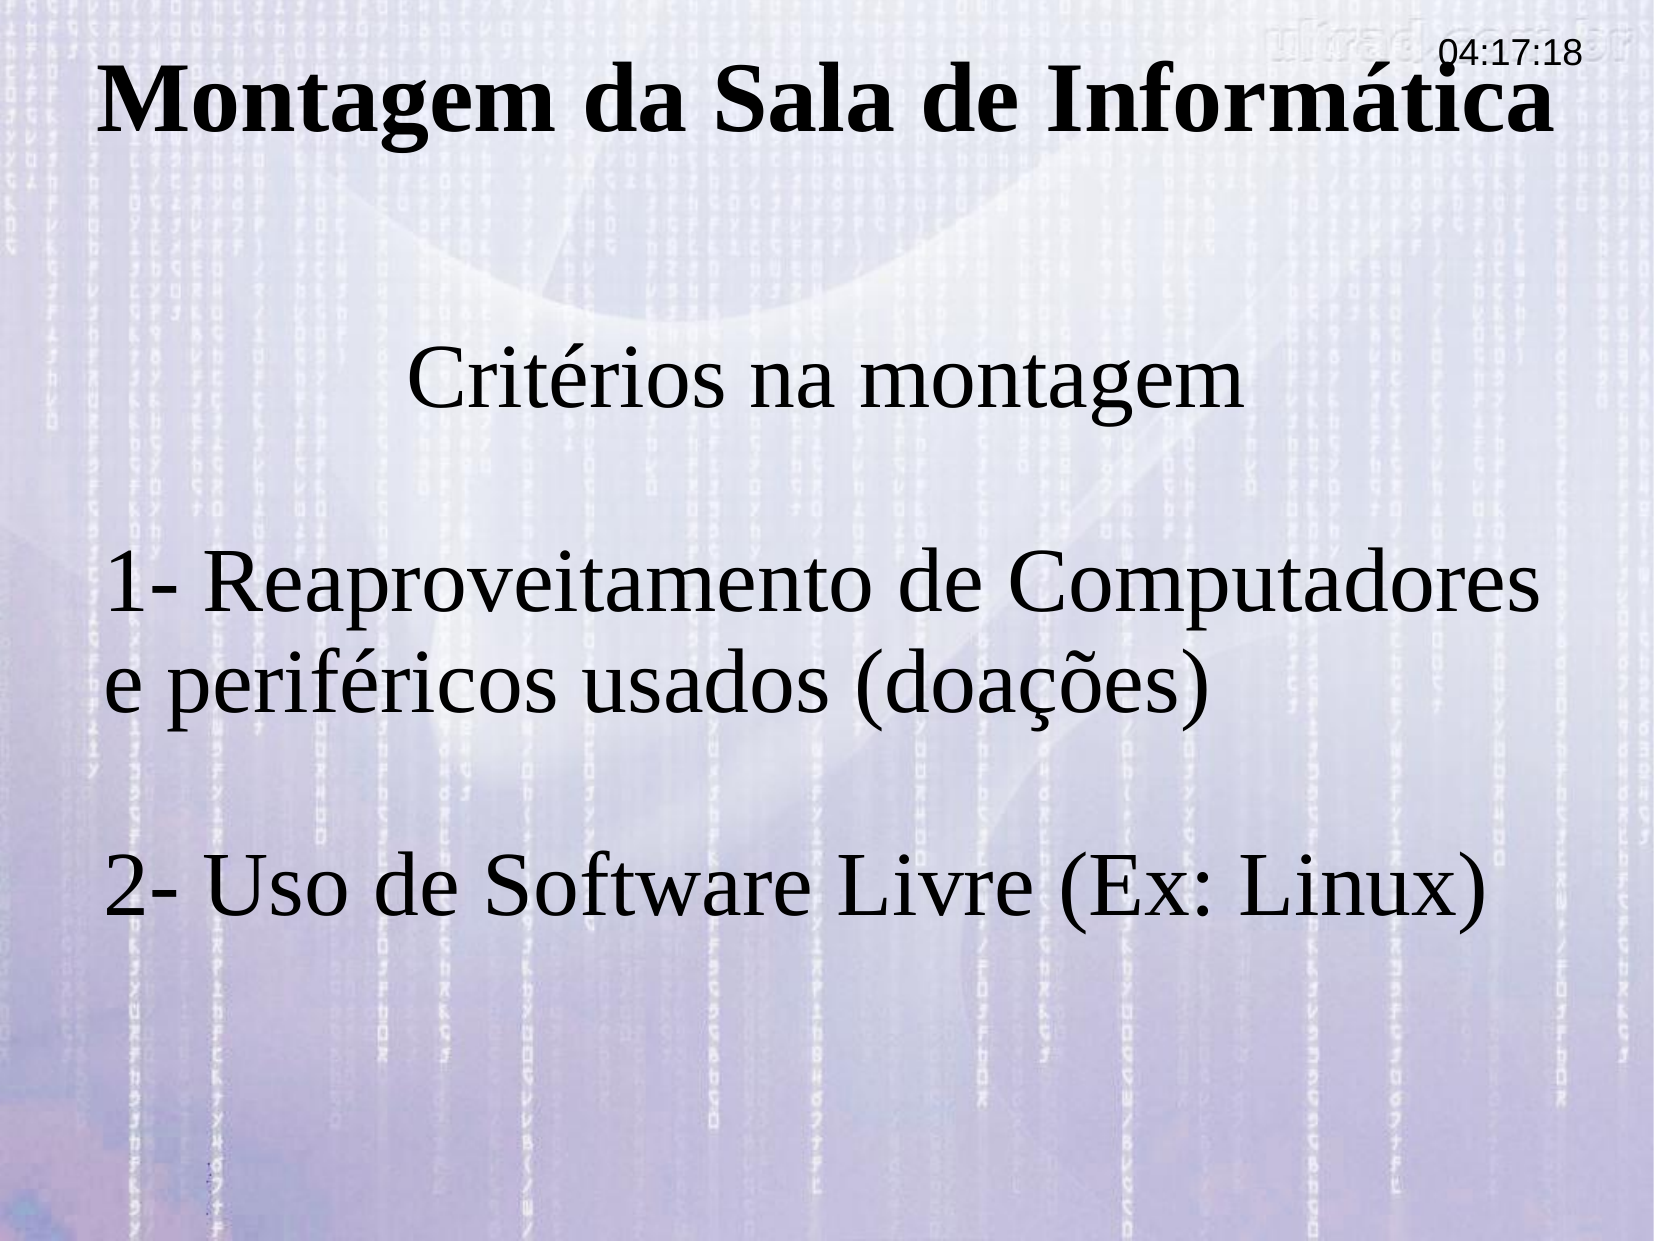

03:10:26
Montagem da Sala de Informática
Critérios na montagem
1- Reaproveitamento de Computadores e periféricos usados (doações)
2- Uso de Software Livre (Ex: Linux)